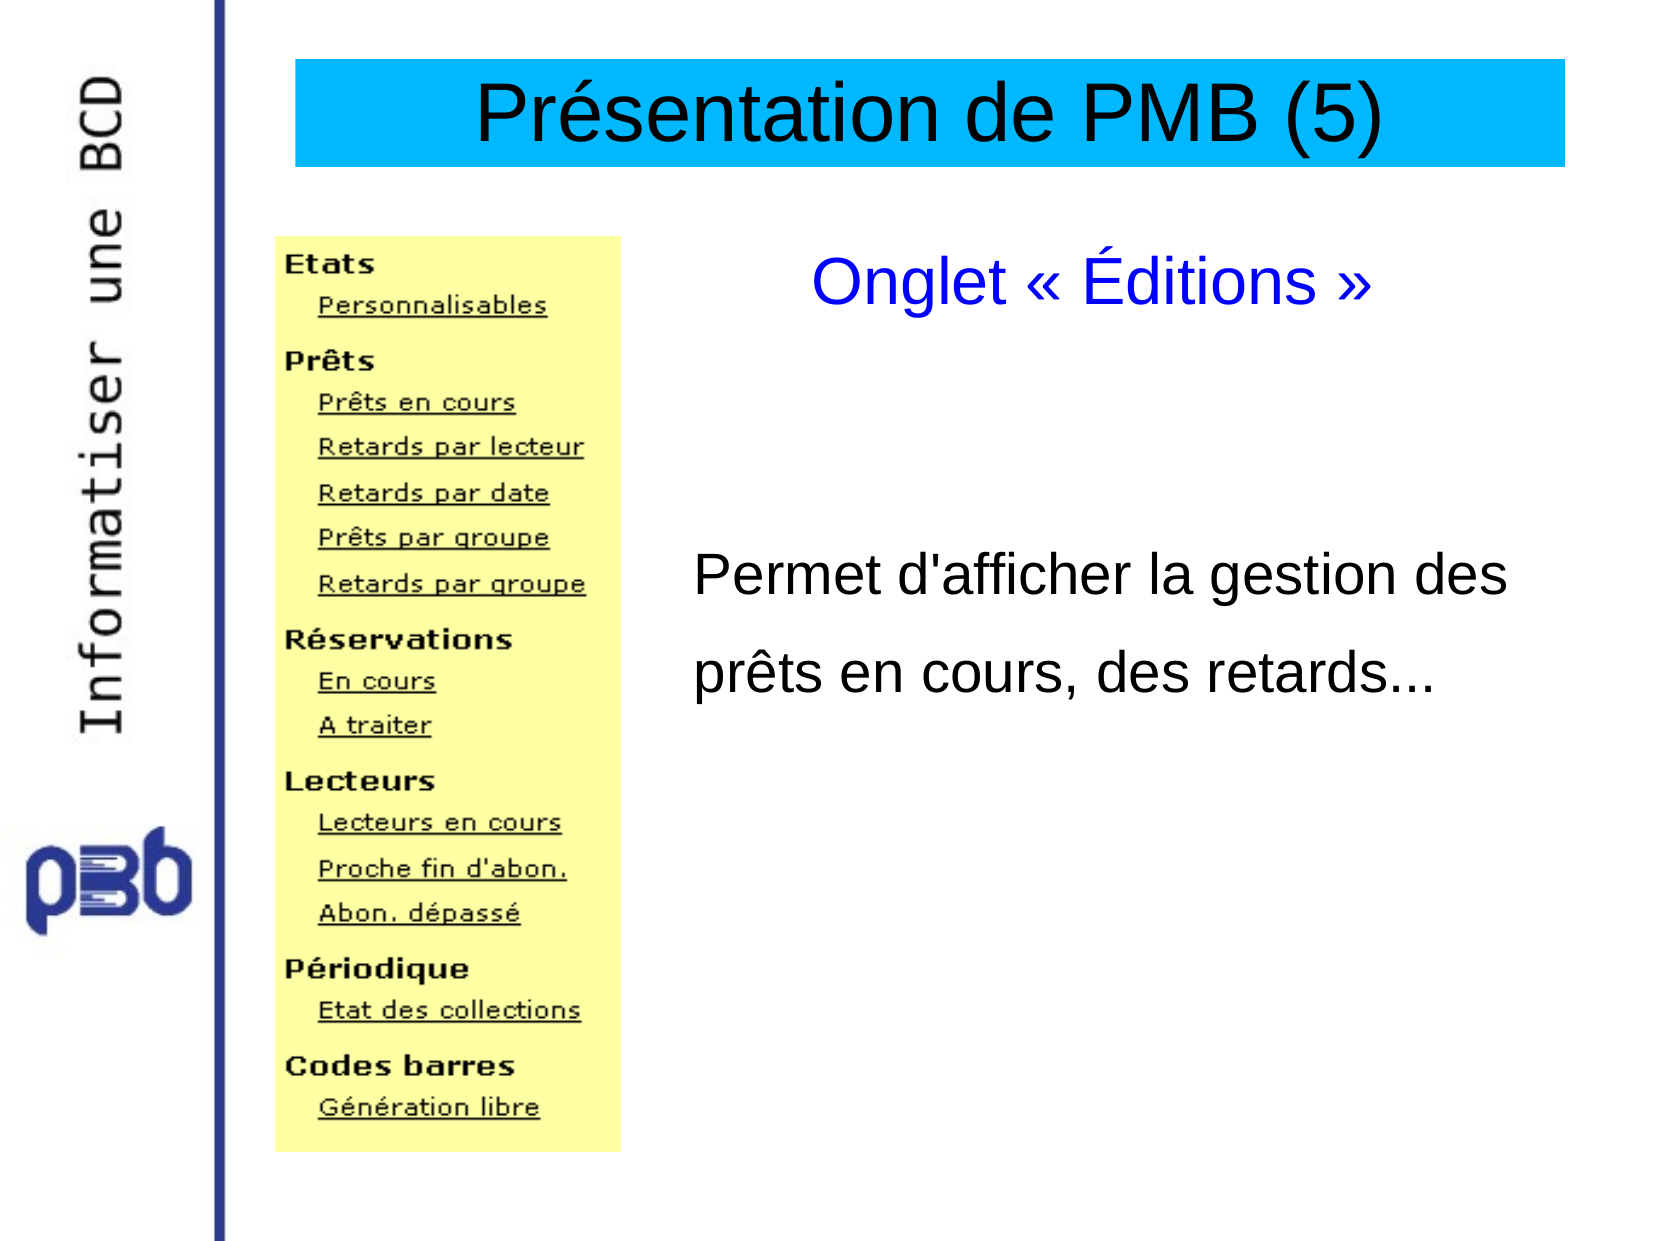

Présentation de PMB (5)
Onglet « Éditions »
Permet d'afficher la gestion des prêts en cours, des retards...